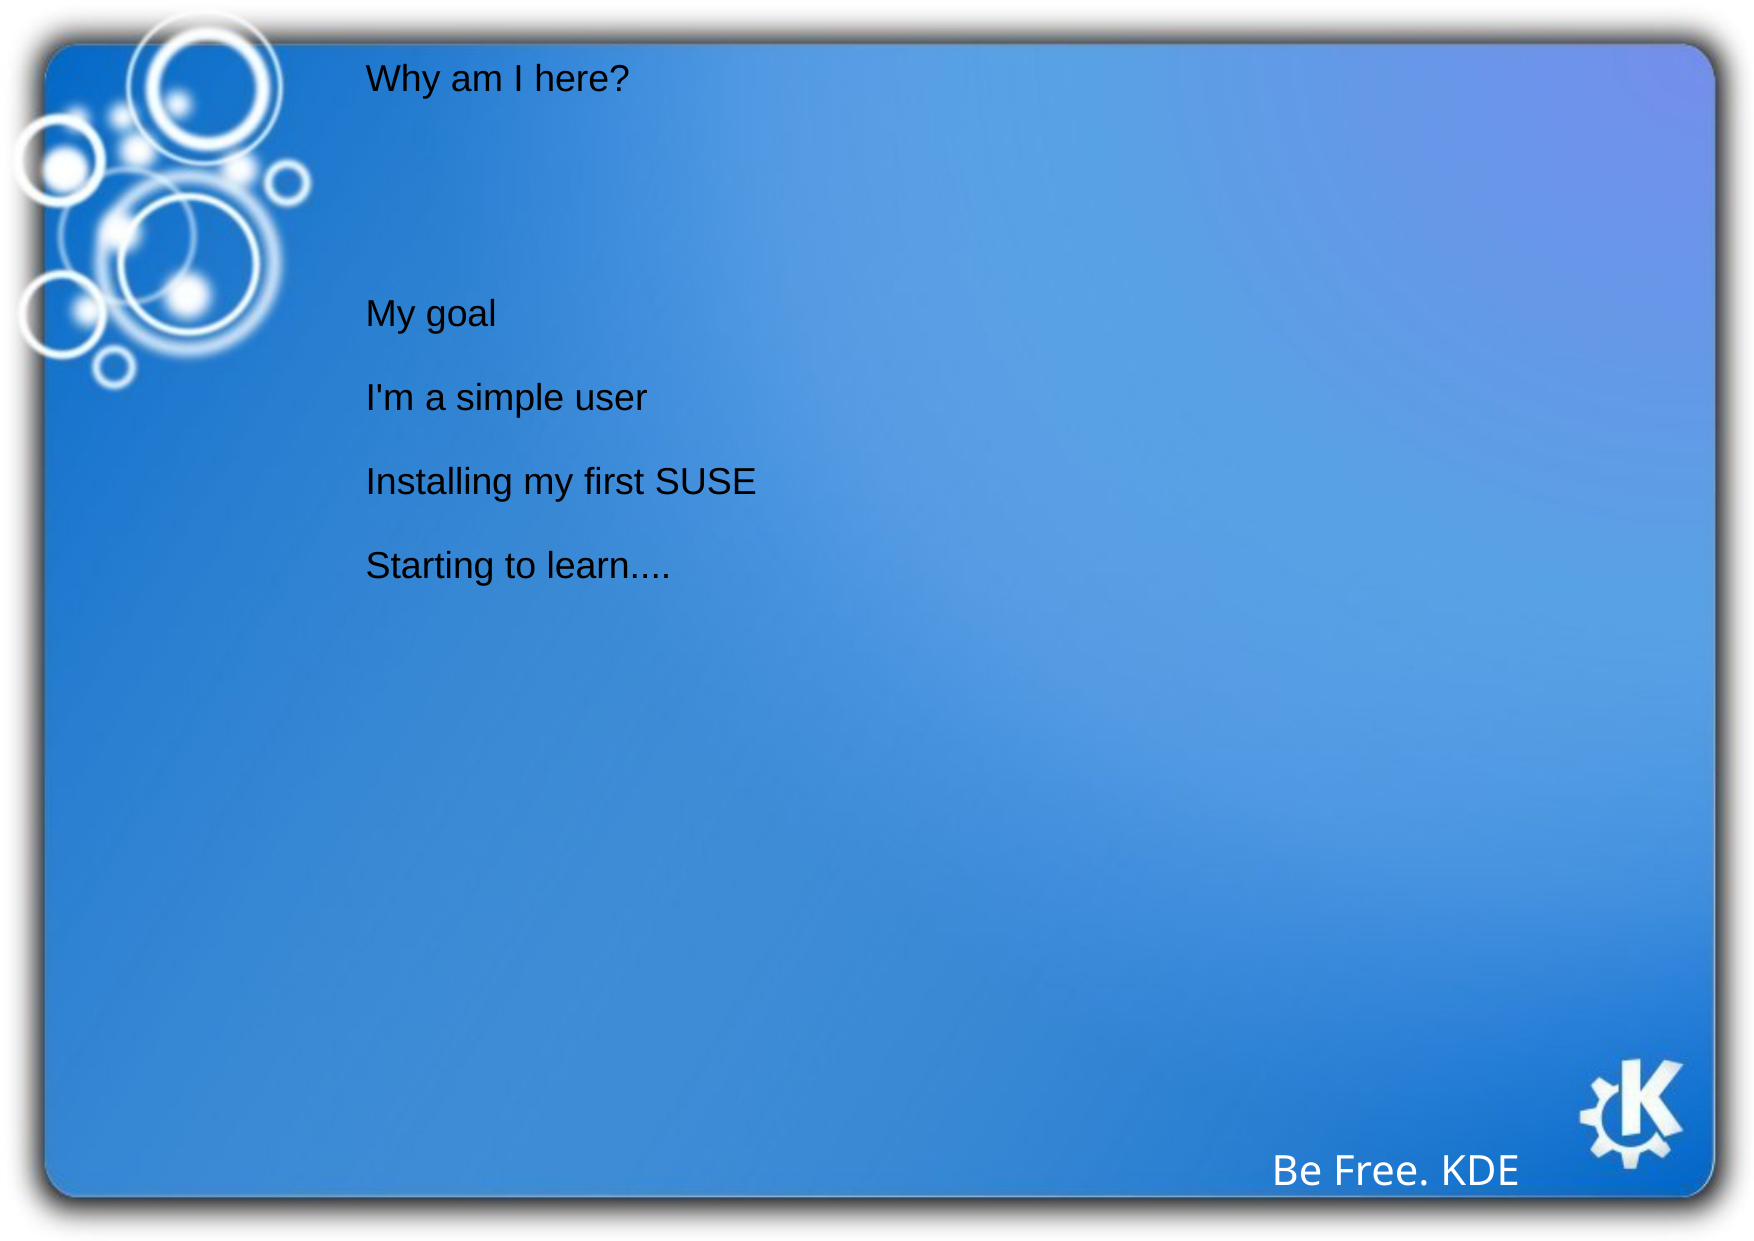

Why am I here?
My goal
I'm a simple user
Installing my first SUSE
Starting to learn....